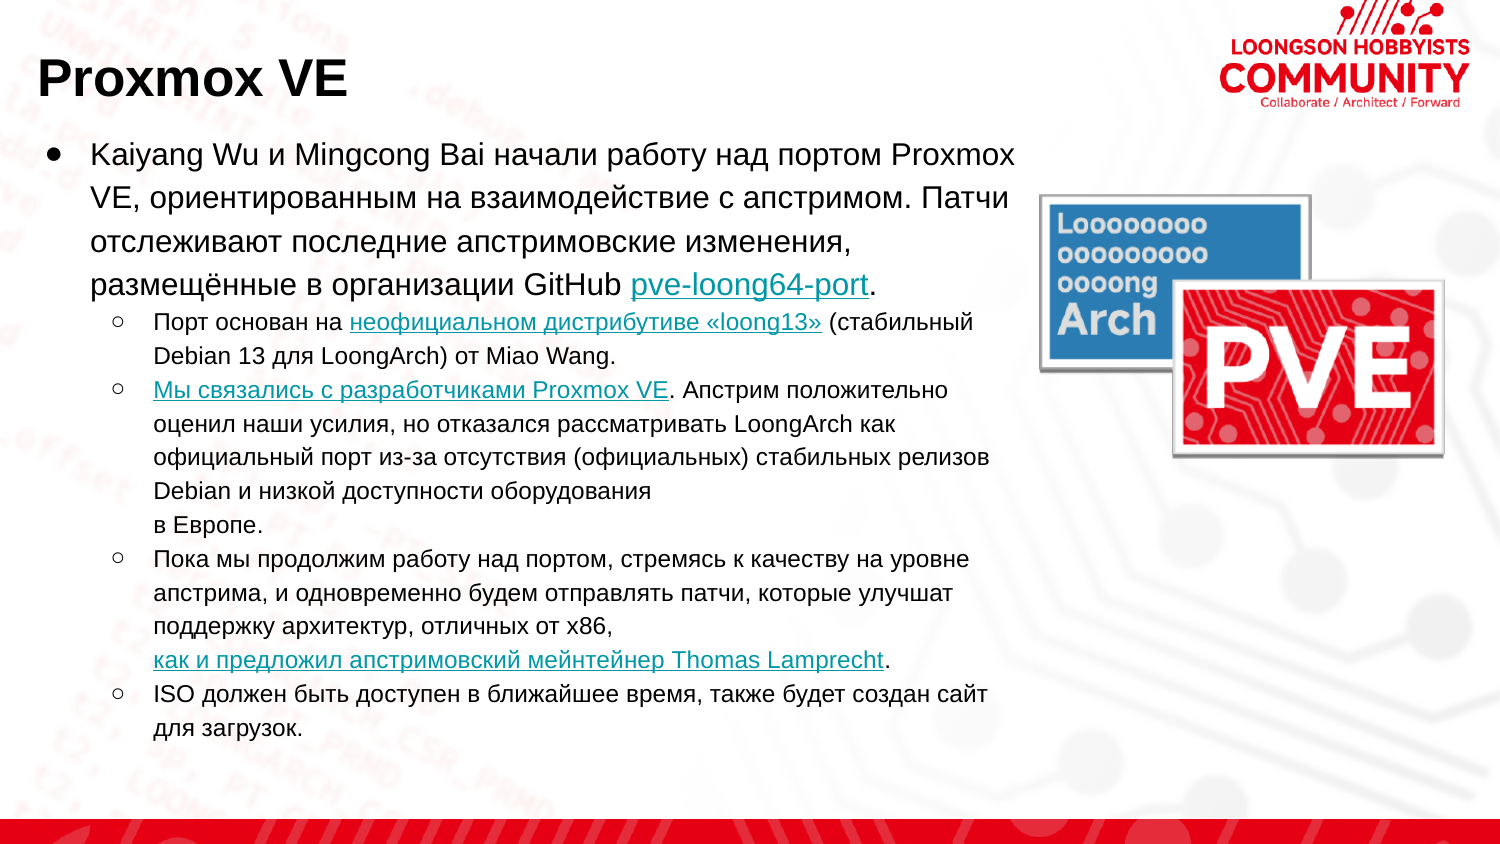

# Proxmox VE
Kaiyang Wu и Mingcong Bai начали работу над портом Proxmox VE, ориентированным на взаимодействие с апстримом. Патчи отслеживают последние апстримовские изменения, размещённые в организации GitHub pve-loong64-port.
Порт основан на неофициальном дистрибутиве «loong13» (стабильный Debian 13 для LoongArch) от Miao Wang.
Мы связались с разработчиками Proxmox VE. Апстрим положительно оценил наши усилия, но отказался рассматривать LoongArch как официальный порт из-за отсутствия (официальных) стабильных релизов Debian и низкой доступности оборудования
в Европе.
Пока мы продолжим работу над портом, стремясь к качеству на уровне апстрима, и одновременно будем отправлять патчи, которые улучшат поддержку архитектур, отличных от x86, как и предложил апстримовский мейнтейнер Thomas Lamprecht.
ISO должен быть доступен в ближайшее время, также будет создан сайт для загрузок.